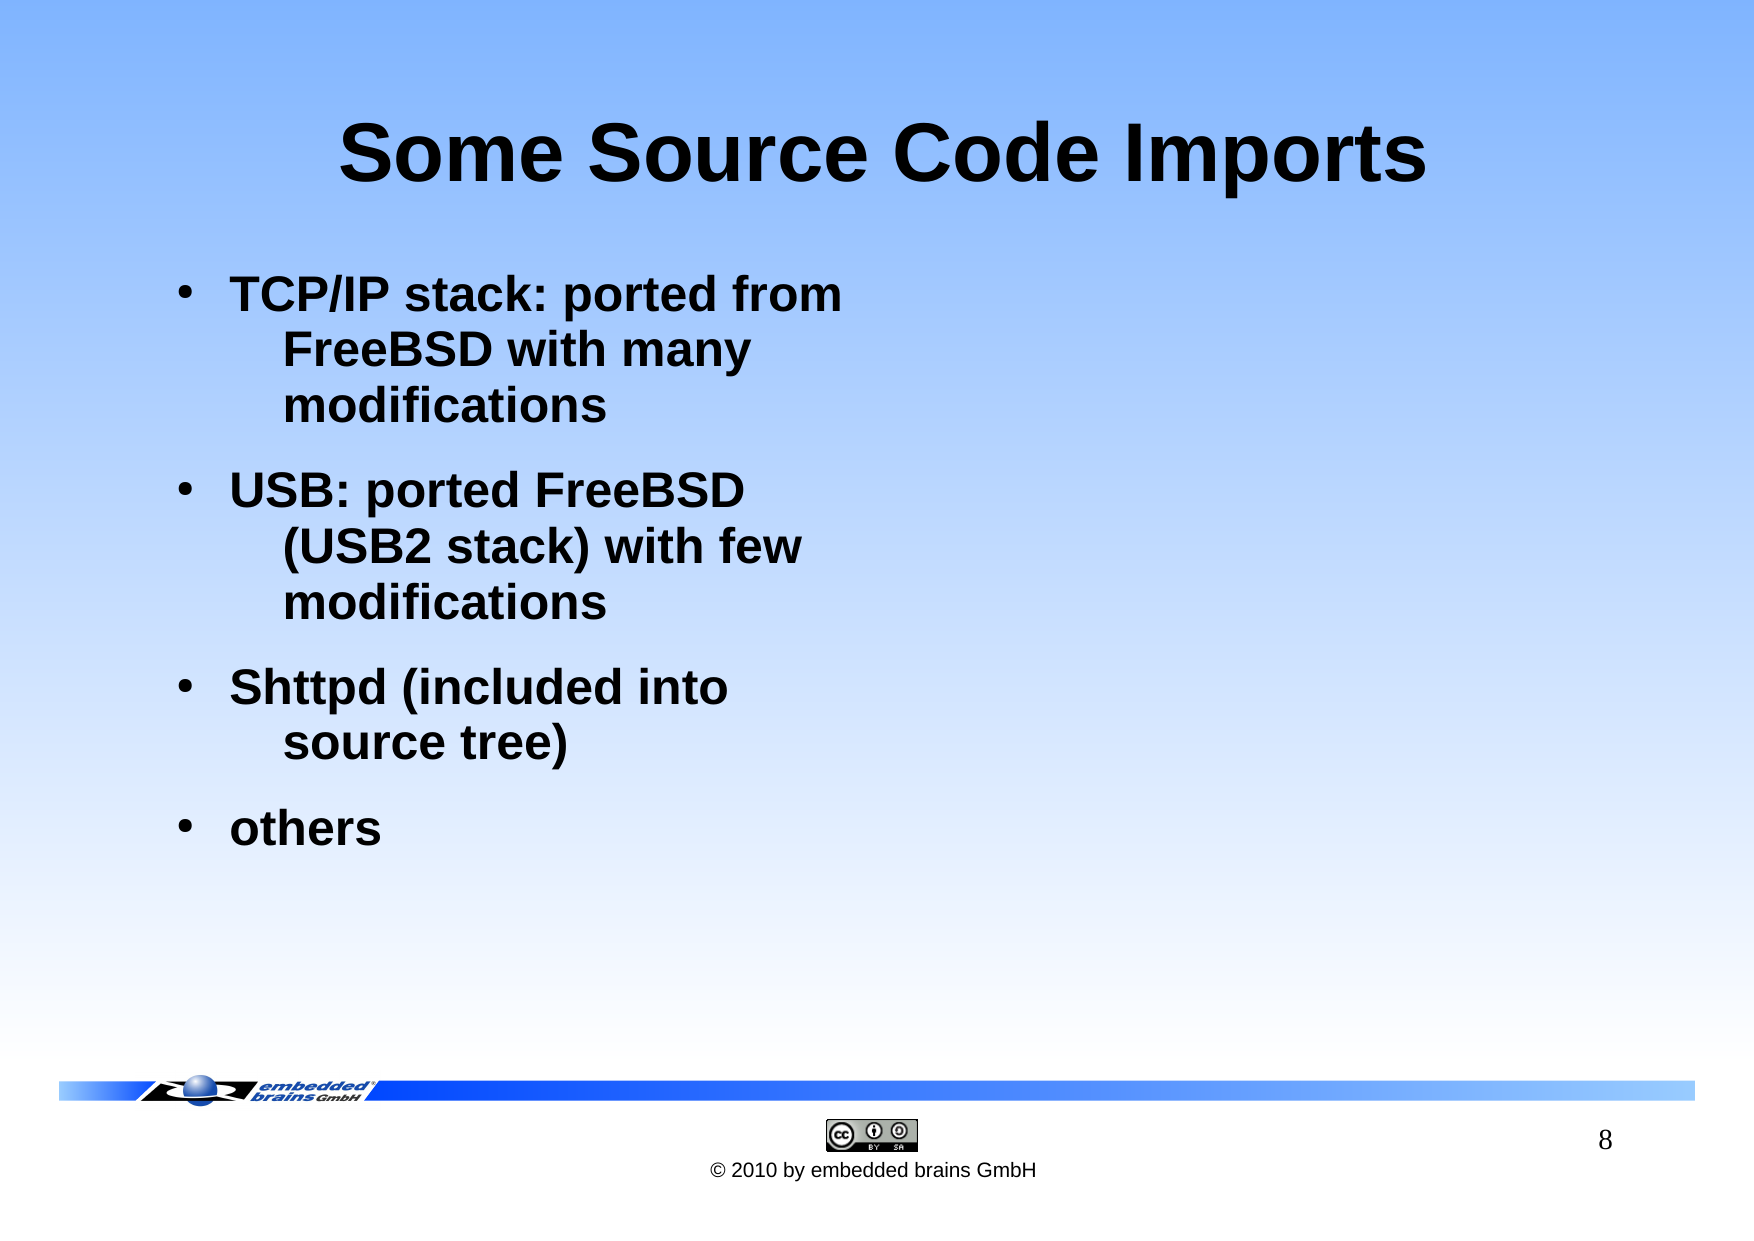

# Some Source Code Imports
TCP/IP stack: ported from FreeBSD with many modifications
USB: ported FreeBSD (USB2 stack) with few modifications
Shttpd (included into source tree)
others
8